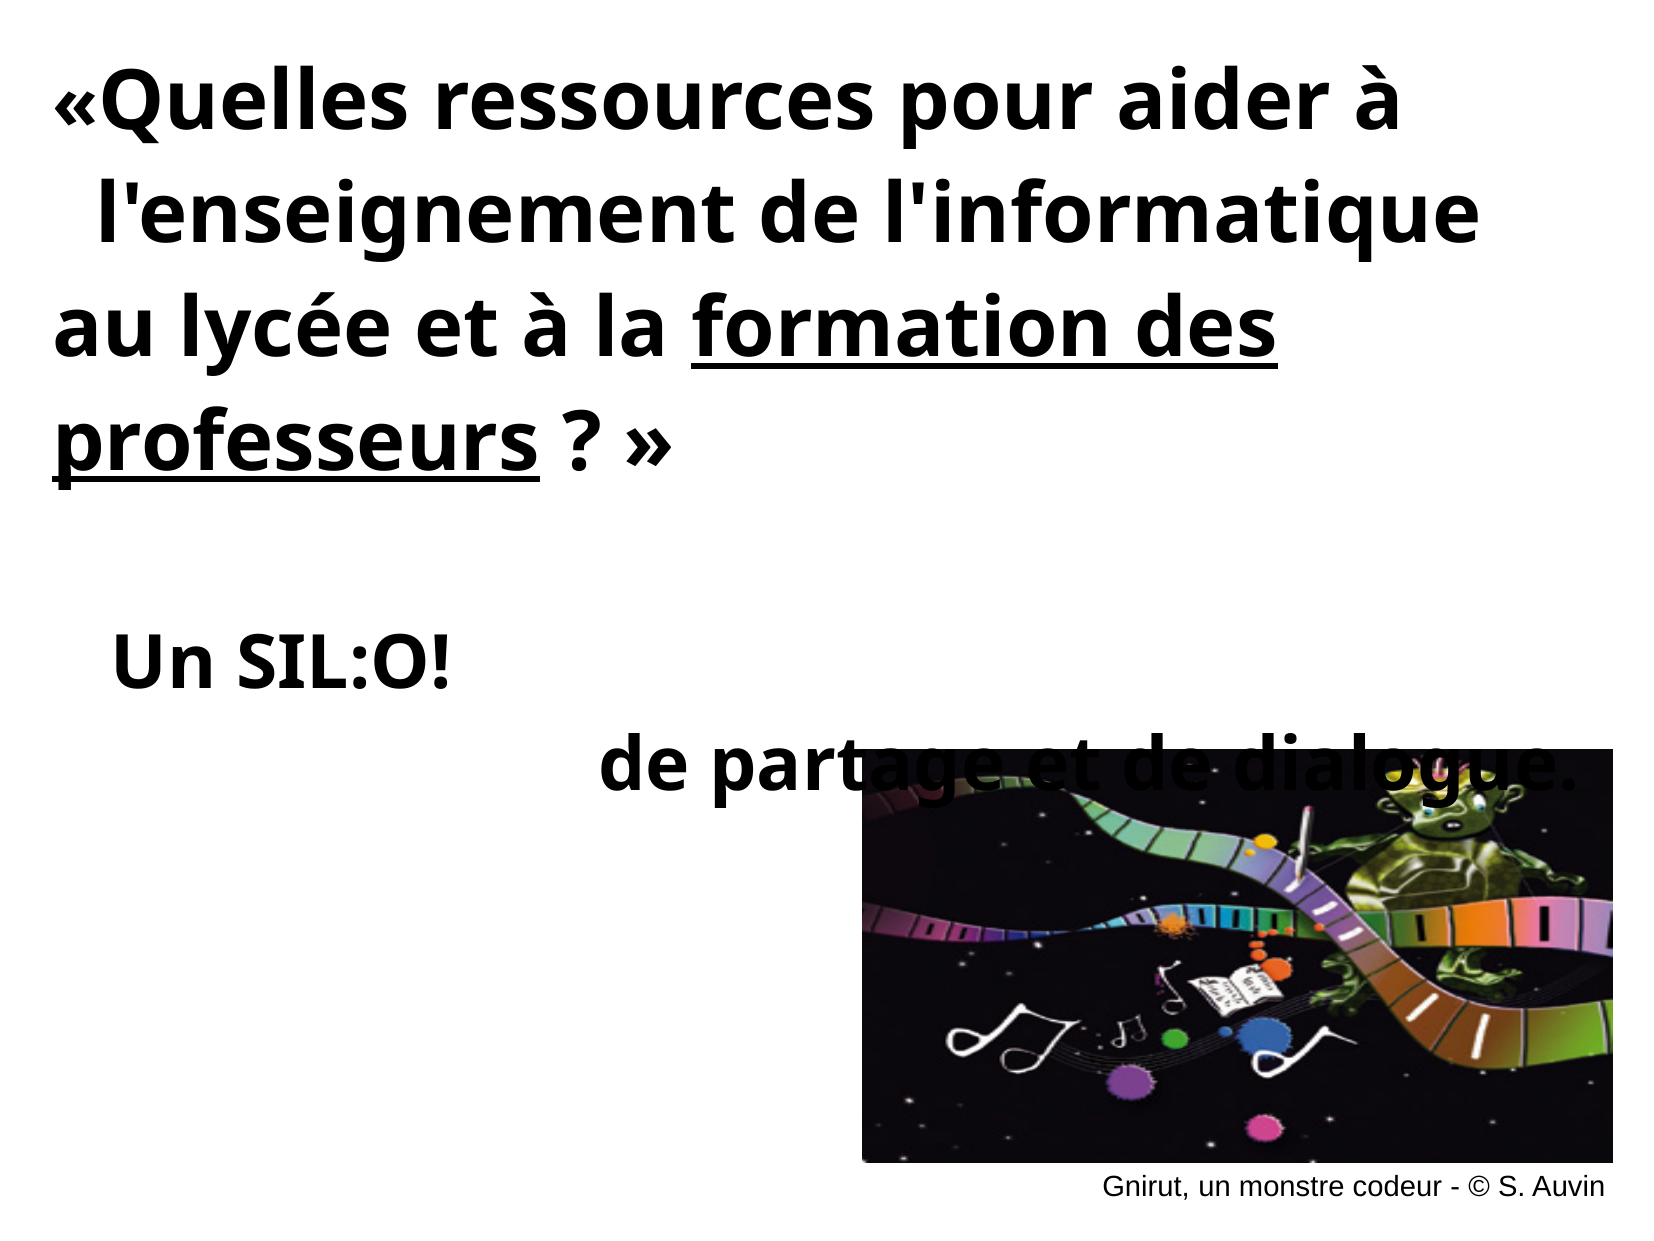

«Quelles ressources pour aider à
 l'enseignement de l'informatique au lycée et à la formation des professeurs ? »
 Un SIL:O!
 de partage et de dialogue.
Gnirut, un monstre codeur - © S. Auvin